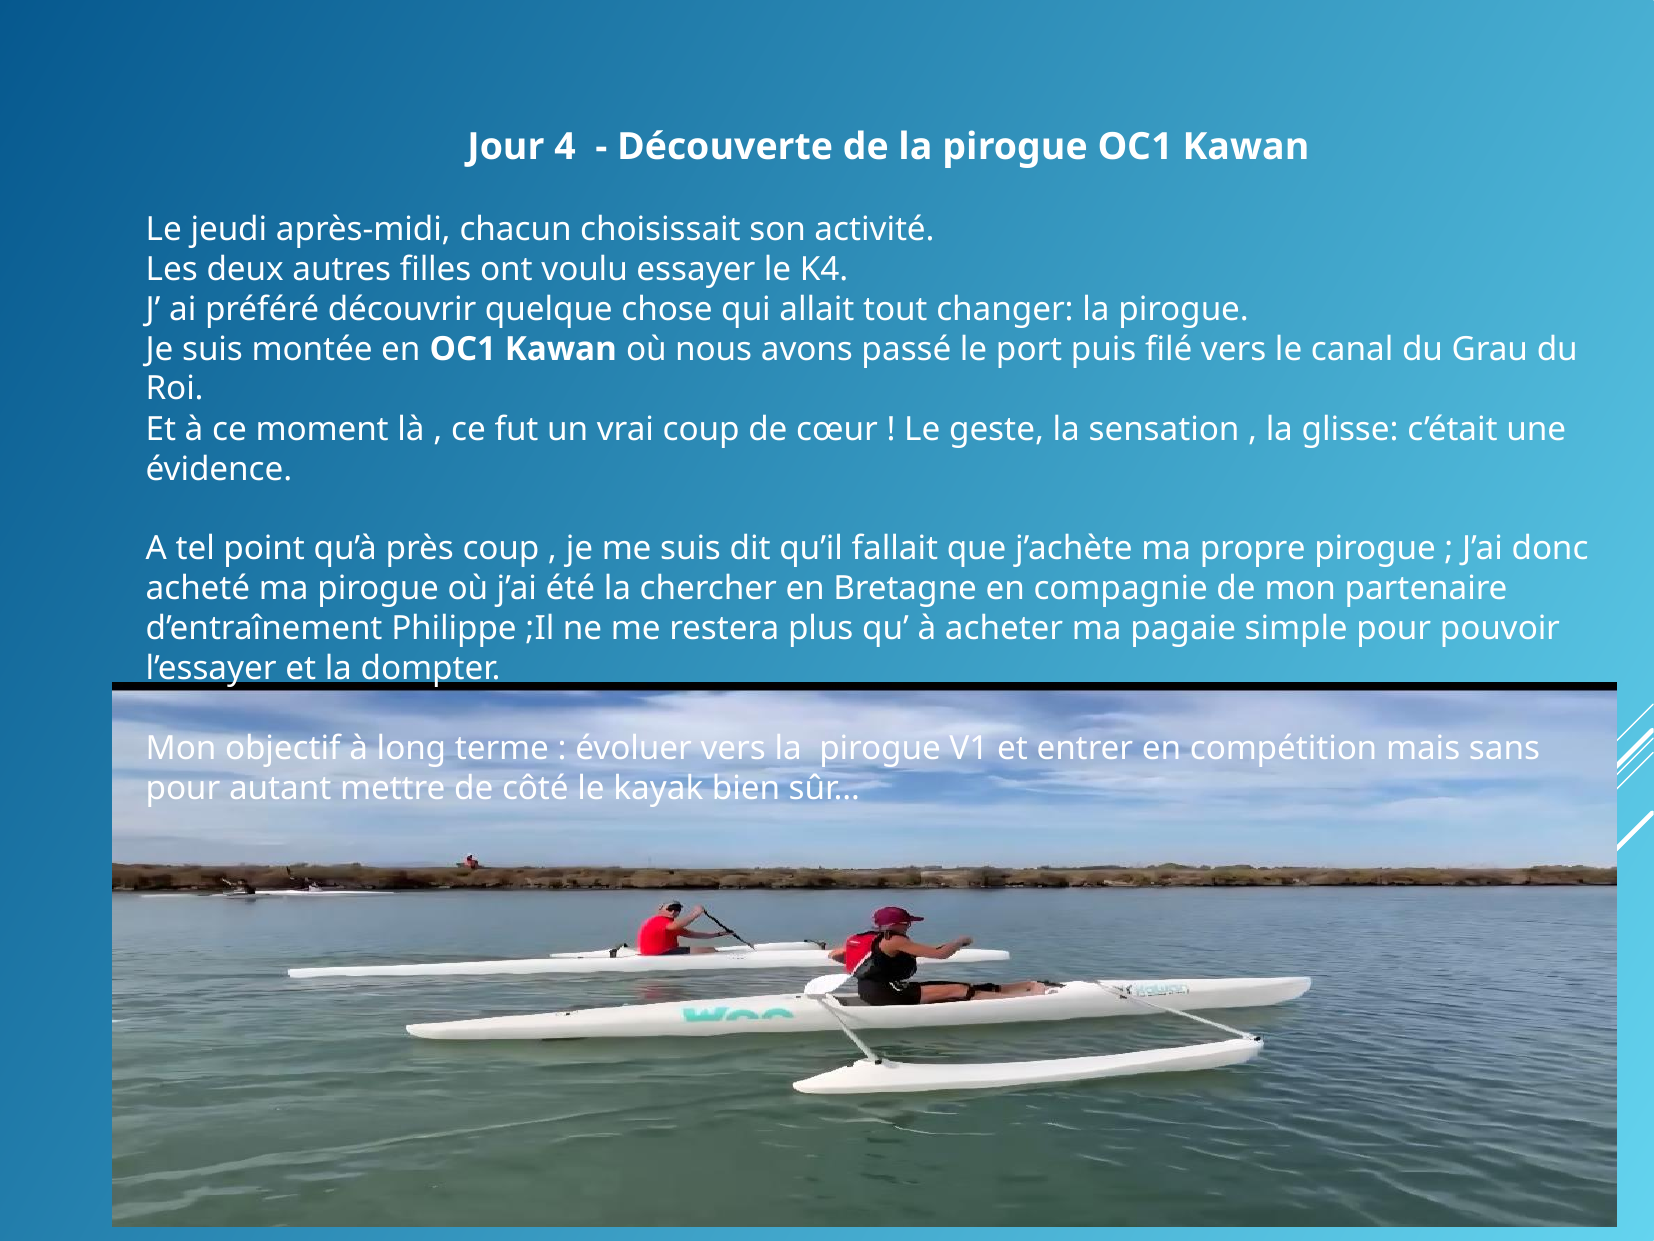

Jour 4 - Découverte de la pirogue OC1 Kawan
Le jeudi après-midi, chacun choisissait son activité.
Les deux autres filles ont voulu essayer le K4.
J’ ai préféré découvrir quelque chose qui allait tout changer: la pirogue.
Je suis montée en OC1 Kawan où nous avons passé le port puis filé vers le canal du Grau du Roi.
Et à ce moment là , ce fut un vrai coup de cœur ! Le geste, la sensation , la glisse: c’était une évidence.
A tel point qu’à près coup , je me suis dit qu’il fallait que j’achète ma propre pirogue ; J’ai donc acheté ma pirogue où j’ai été la chercher en Bretagne en compagnie de mon partenaire d’entraînement Philippe ;Il ne me restera plus qu’ à acheter ma pagaie simple pour pouvoir l’essayer et la dompter.
Mon objectif à long terme : évoluer vers la pirogue V1 et entrer en compétition mais sans pour autant mettre de côté le kayak bien sûr…